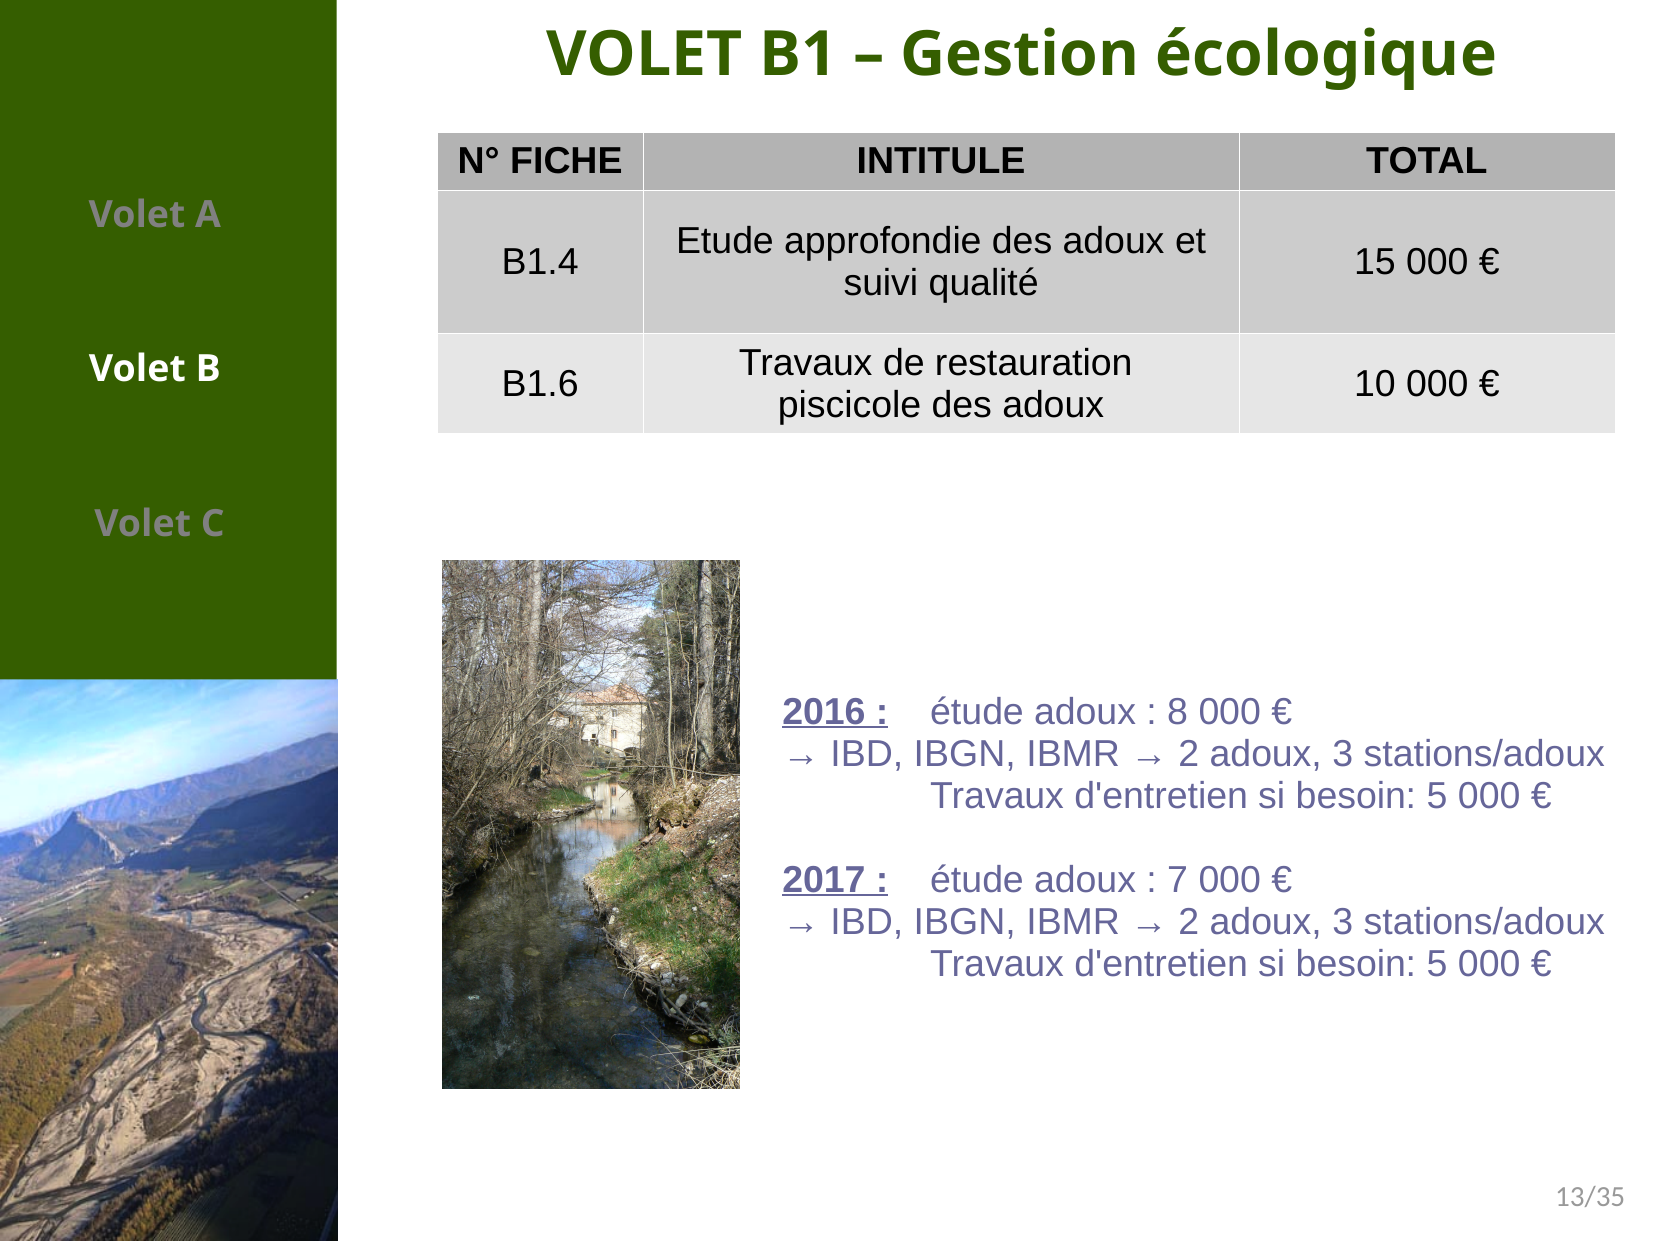

VOLET B1 – Gestion écologique
Volet A
Volet B
 Volet C
| N° FICHE | INTITULE | TOTAL |
| --- | --- | --- |
| B1.4 | Etude approfondie des adoux et suivi qualité | 15 000 € |
| B1.6 | Travaux de restauration piscicole des adoux | 10 000 € |
2016 :	étude adoux : 8 000 €
→ IBD, IBGN, IBMR → 2 adoux, 3 stations/adoux
		Travaux d'entretien si besoin: 5 000 €
2017 :	étude adoux : 7 000 €
→ IBD, IBGN, IBMR → 2 adoux, 3 stations/adoux
		Travaux d'entretien si besoin: 5 000 €
13